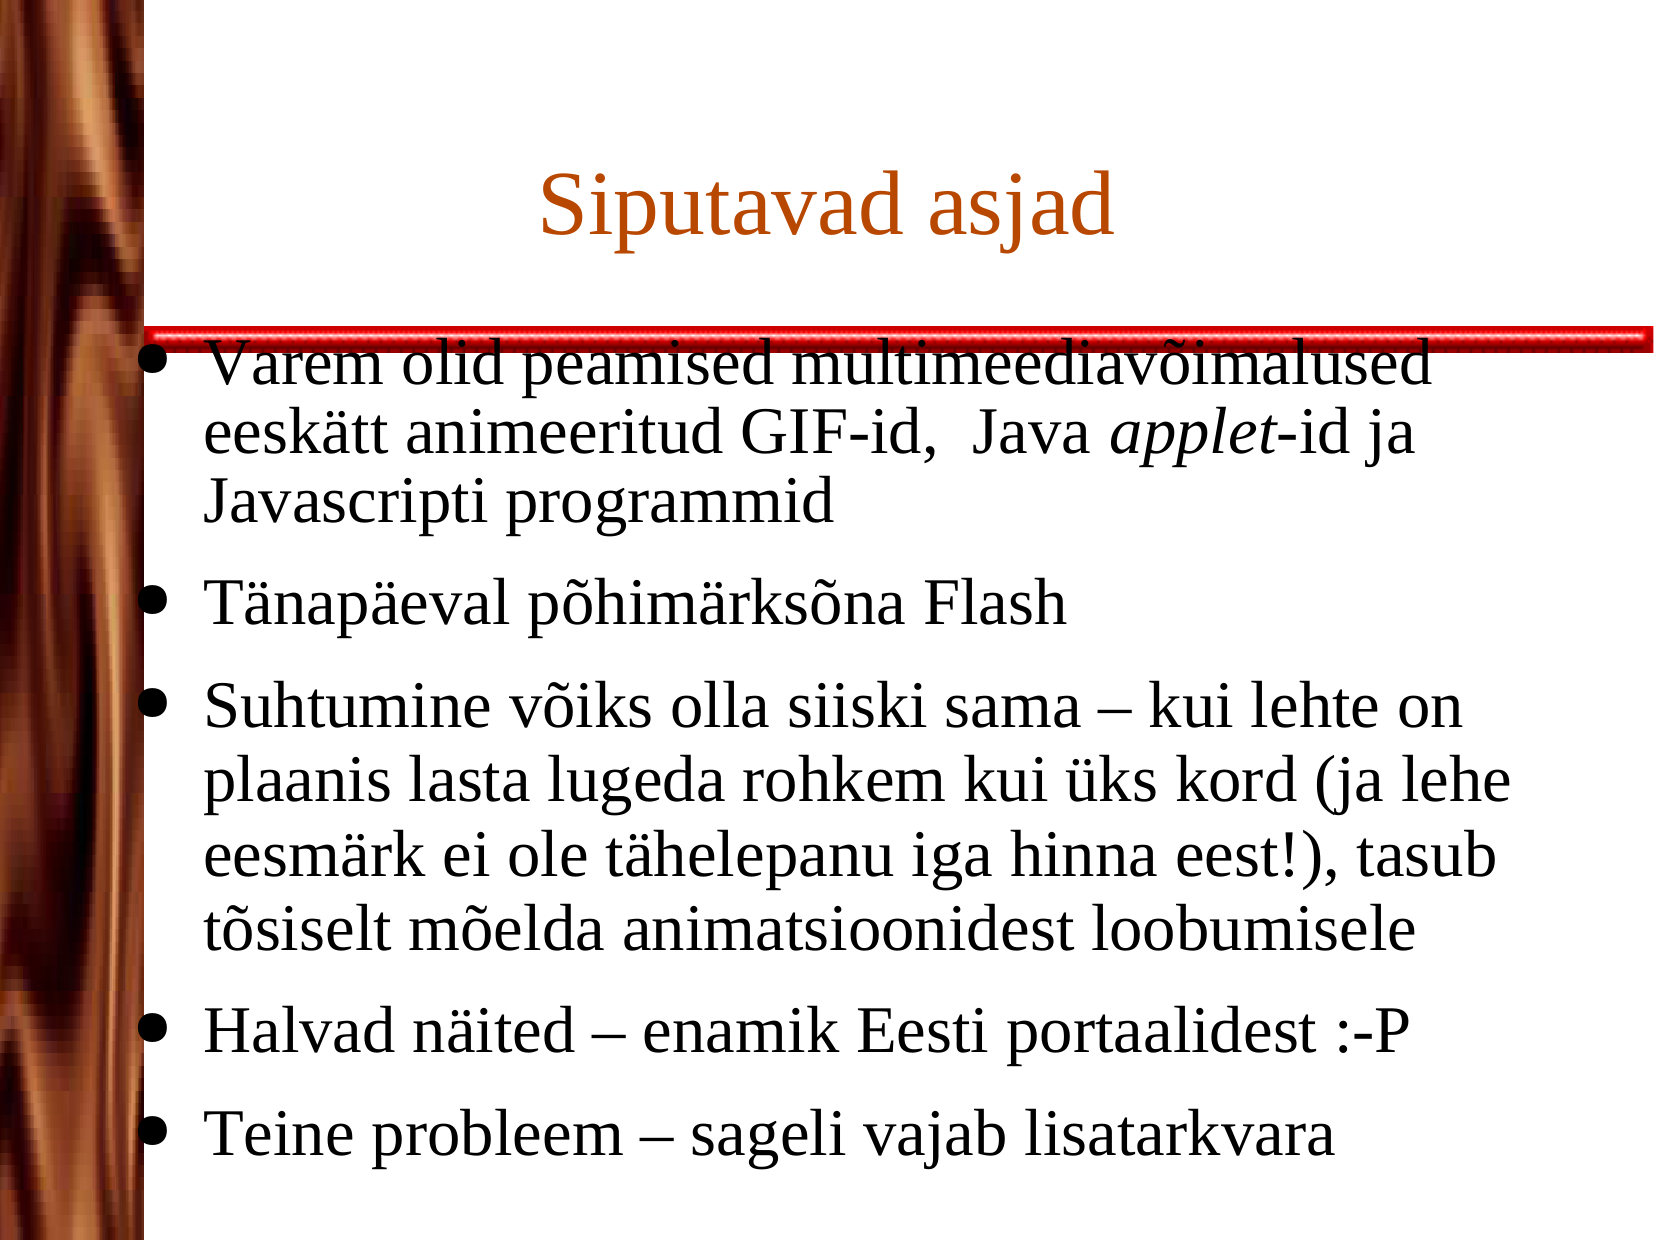

# Siputavad asjad
Varem olid peamised multimeediavõimalused eeskätt animeeritud GIF-id, Java applet-id ja Javascripti programmid
Tänapäeval põhimärksõna Flash
Suhtumine võiks olla siiski sama – kui lehte on plaanis lasta lugeda rohkem kui üks kord (ja lehe eesmärk ei ole tähelepanu iga hinna eest!), tasub tõsiselt mõelda animatsioonidest loobumisele
Halvad näited – enamik Eesti portaalidest :-P
Teine probleem – sageli vajab lisatarkvara